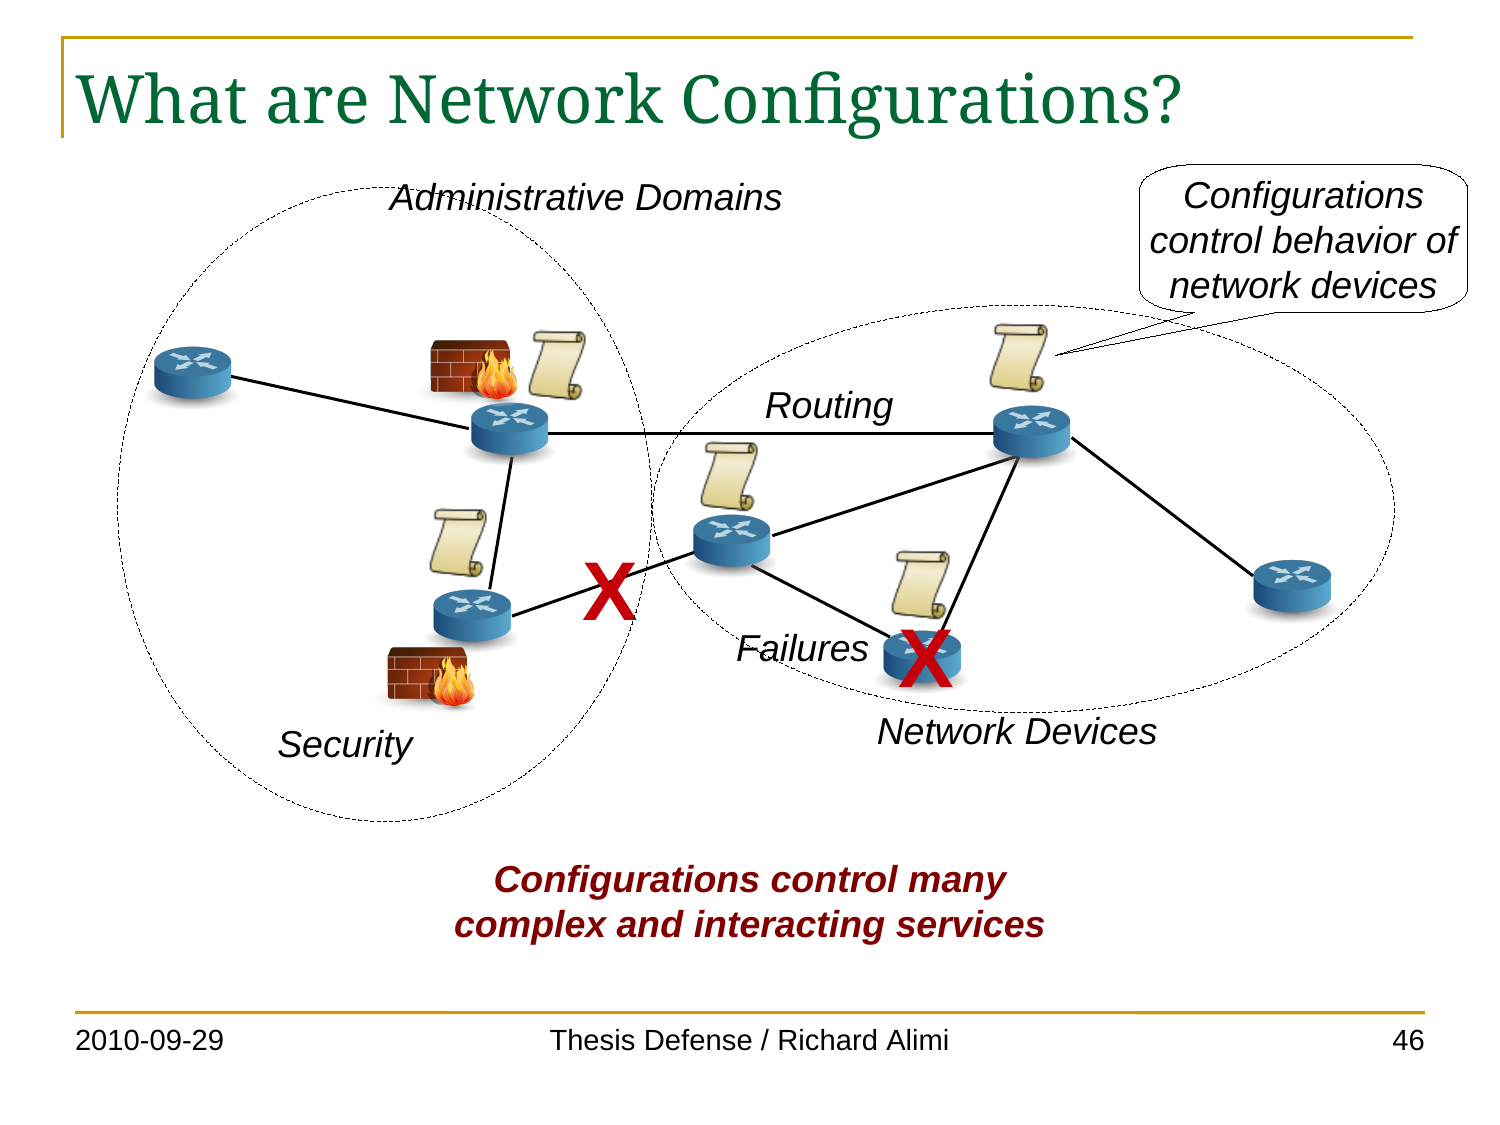

# What are Network Configurations?
Configurations
control behavior of
network devices
Administrative Domains
Security
Routing
X
X
Failures
Network Devices
Configurations control many
complex and interacting services
2010-09-29
Thesis Defense / Richard Alimi
46